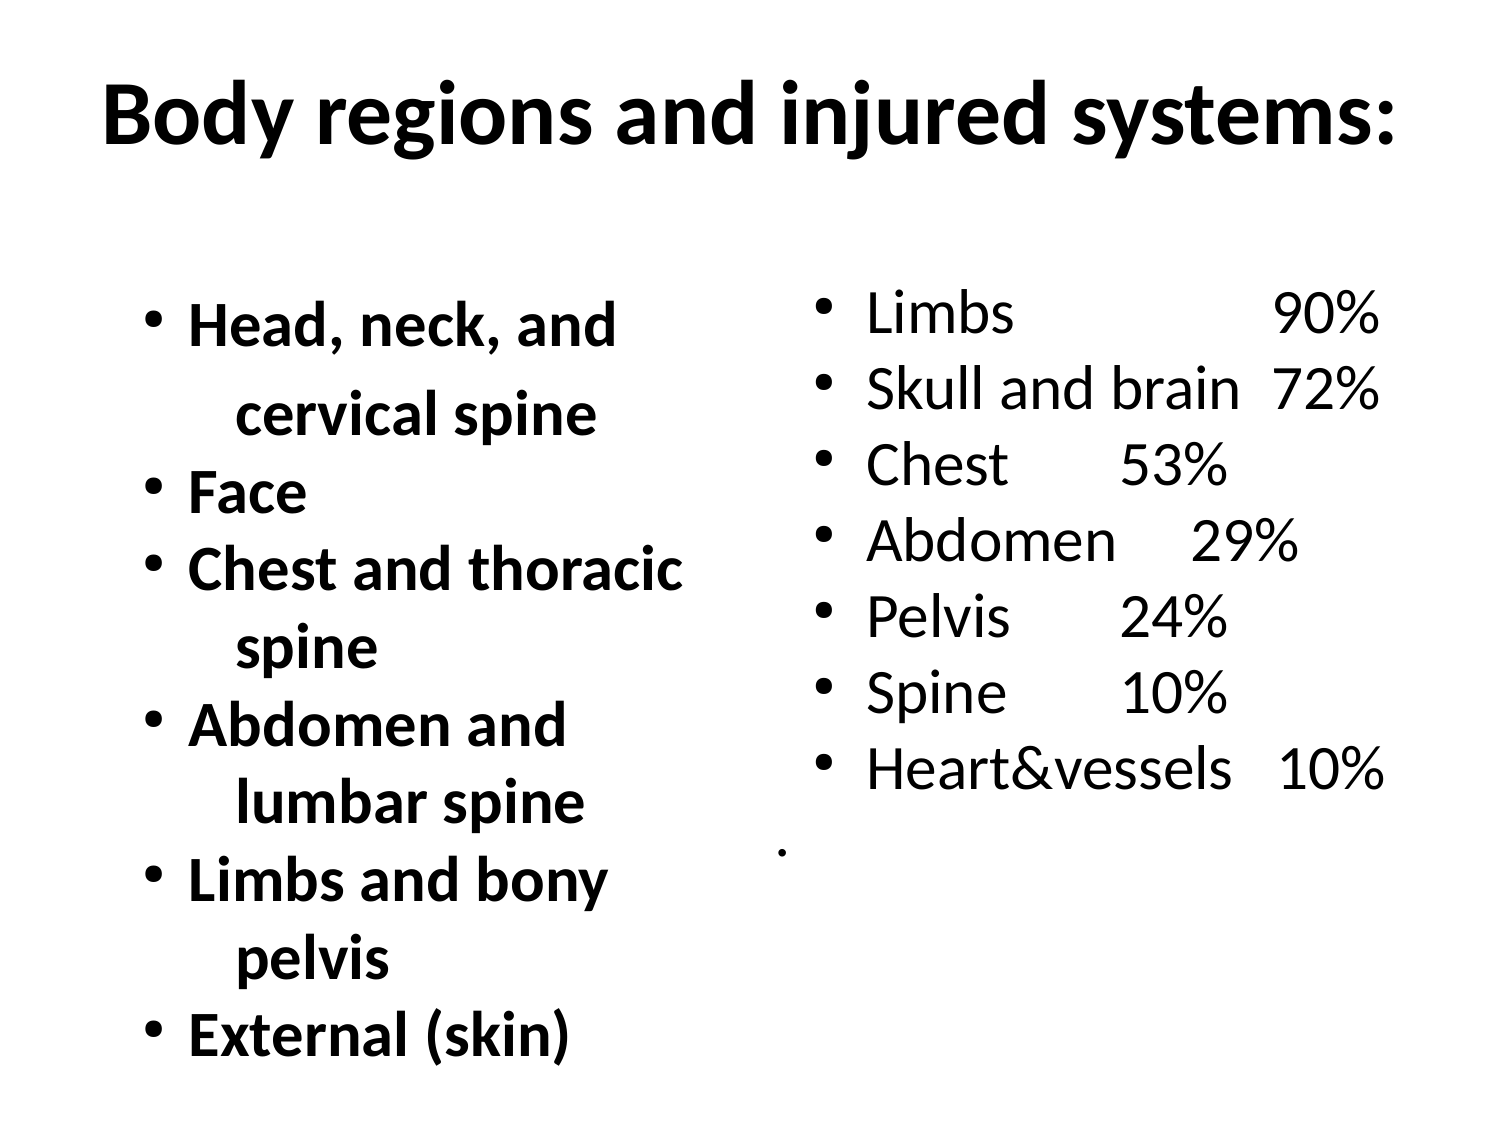

# Body regions and injured systems:
Head, neck, and cervical spine
Face
Chest and thoracic spine
Abdomen and lumbar spine
Limbs and bony pelvis
External (skin)
Limbs 90%
Skull and brain 72%
Chest		 53%
Abdomen 	 29%
Pelvis 		 24%
Spine		 10%
Heart&vessels 10%